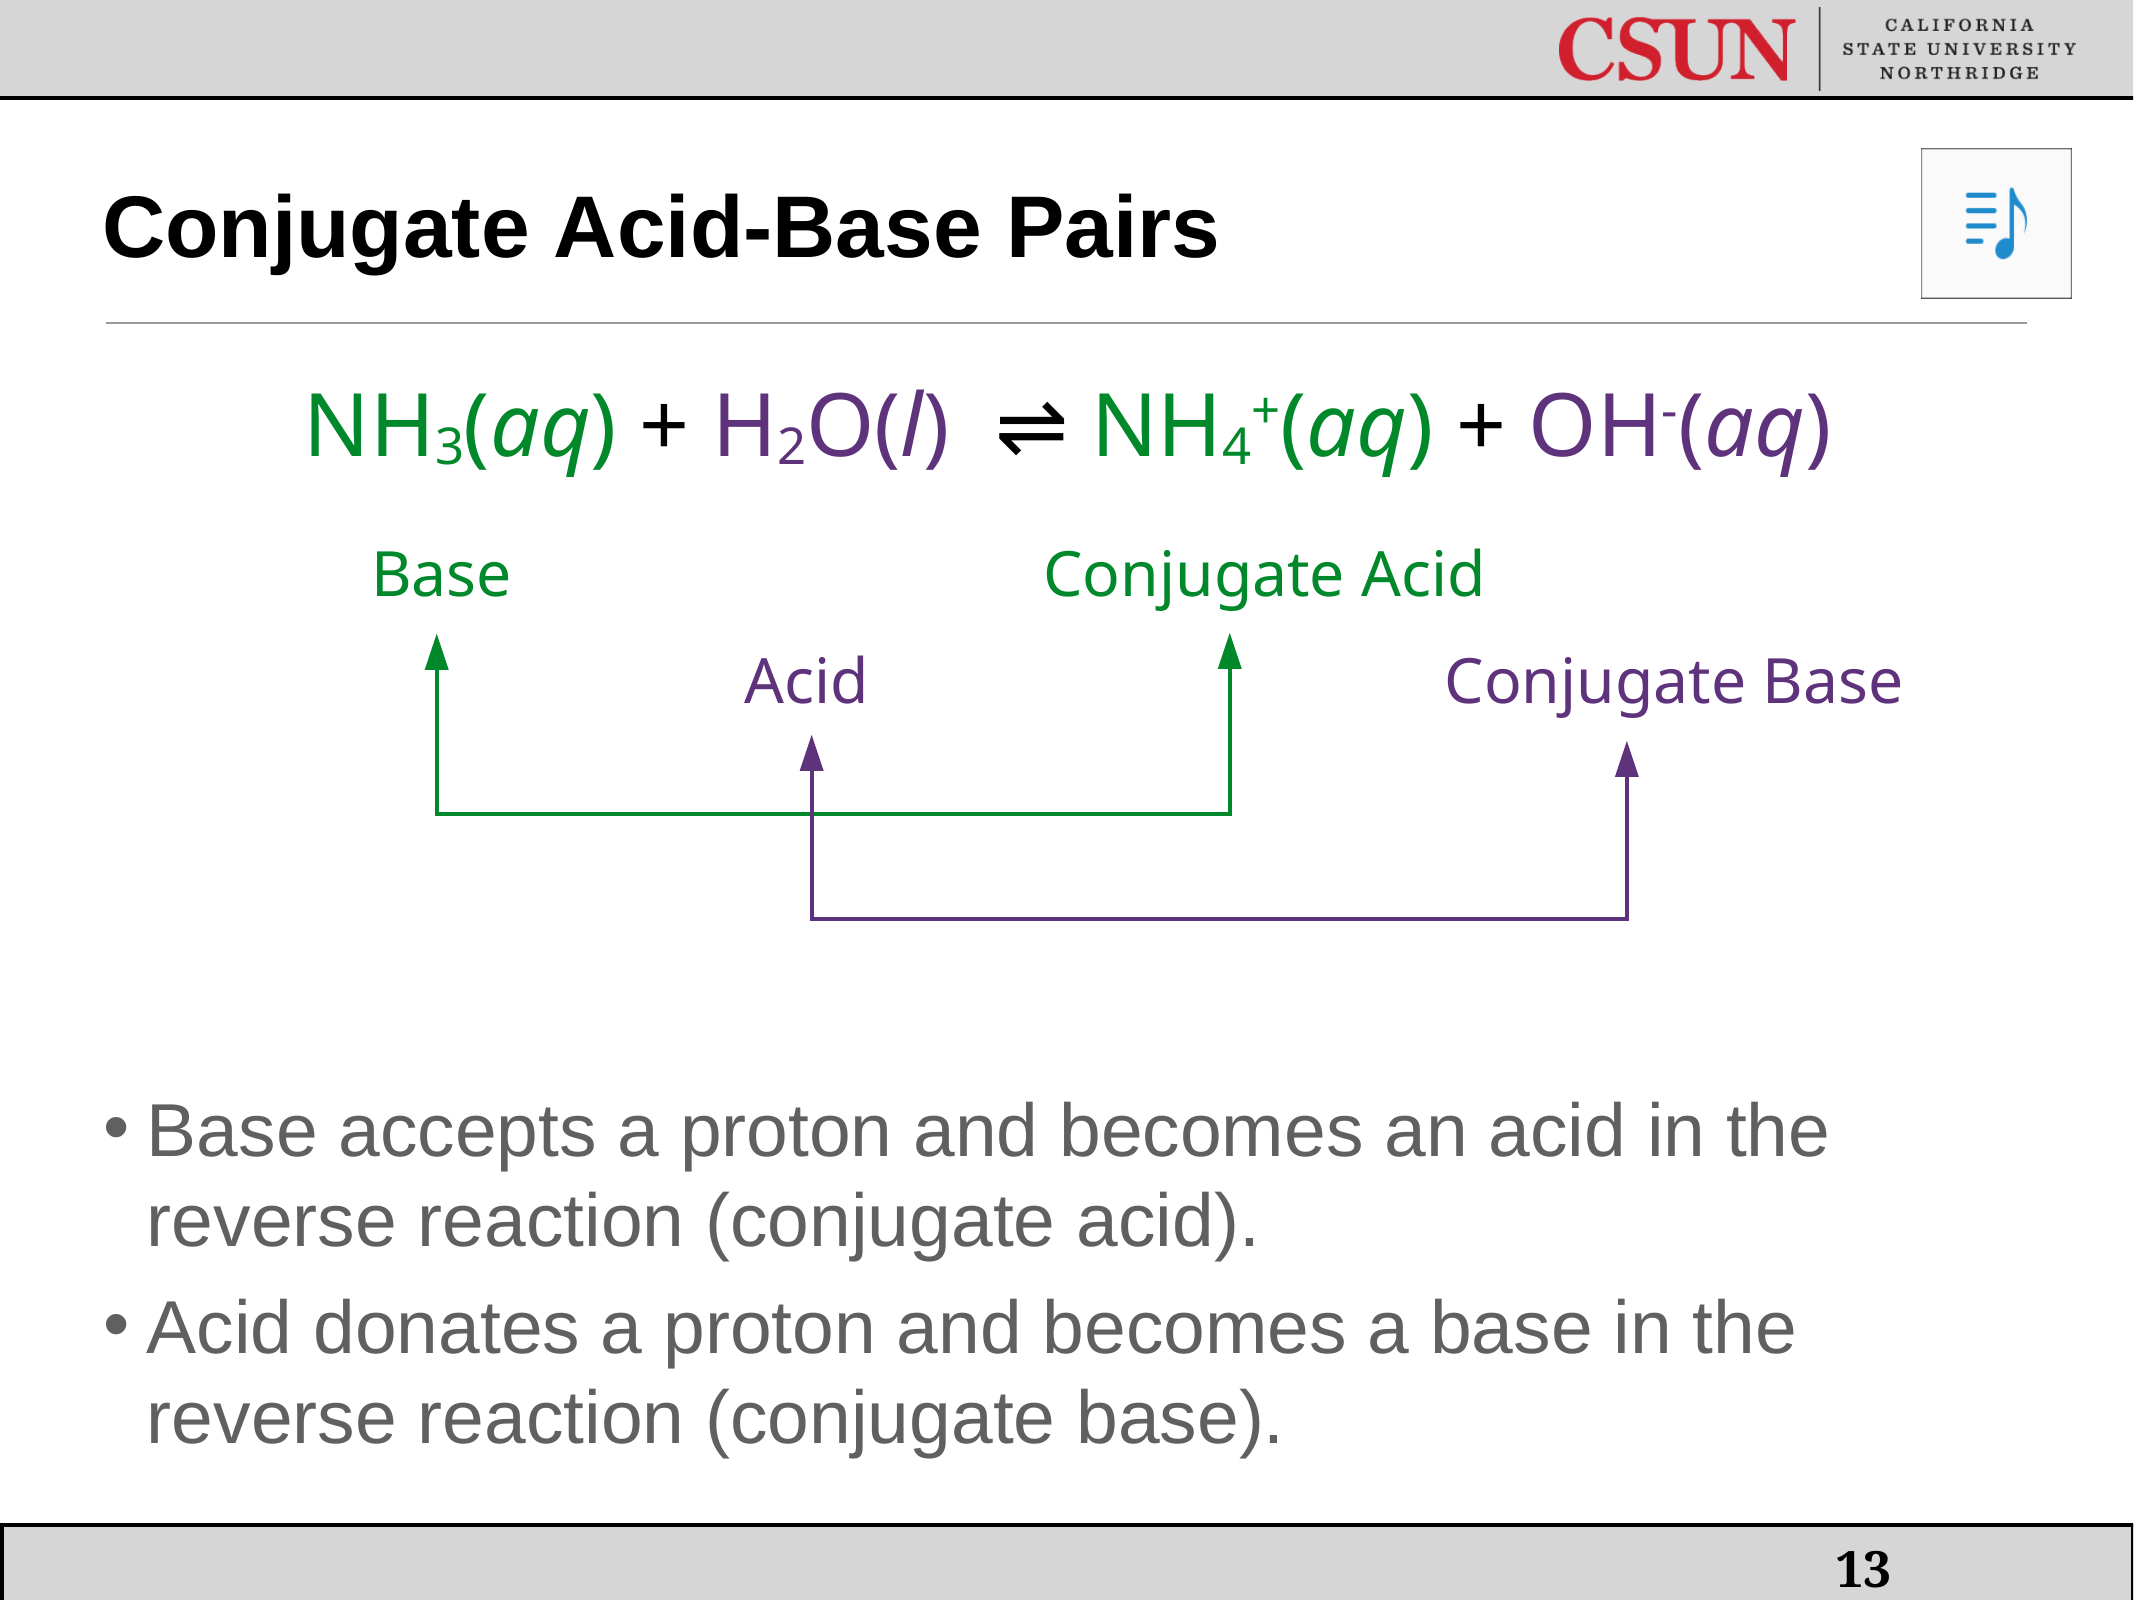

# Conjugate Acid-Base Pairs
NH3(aq) + H2O(l) ⇌ NH4+(aq) + OH-(aq)
Base
Conjugate Acid
Acid
Conjugate Base
Base accepts a proton and becomes an acid in the reverse reaction (conjugate acid).
Acid donates a proton and becomes a base in the reverse reaction (conjugate base).
13